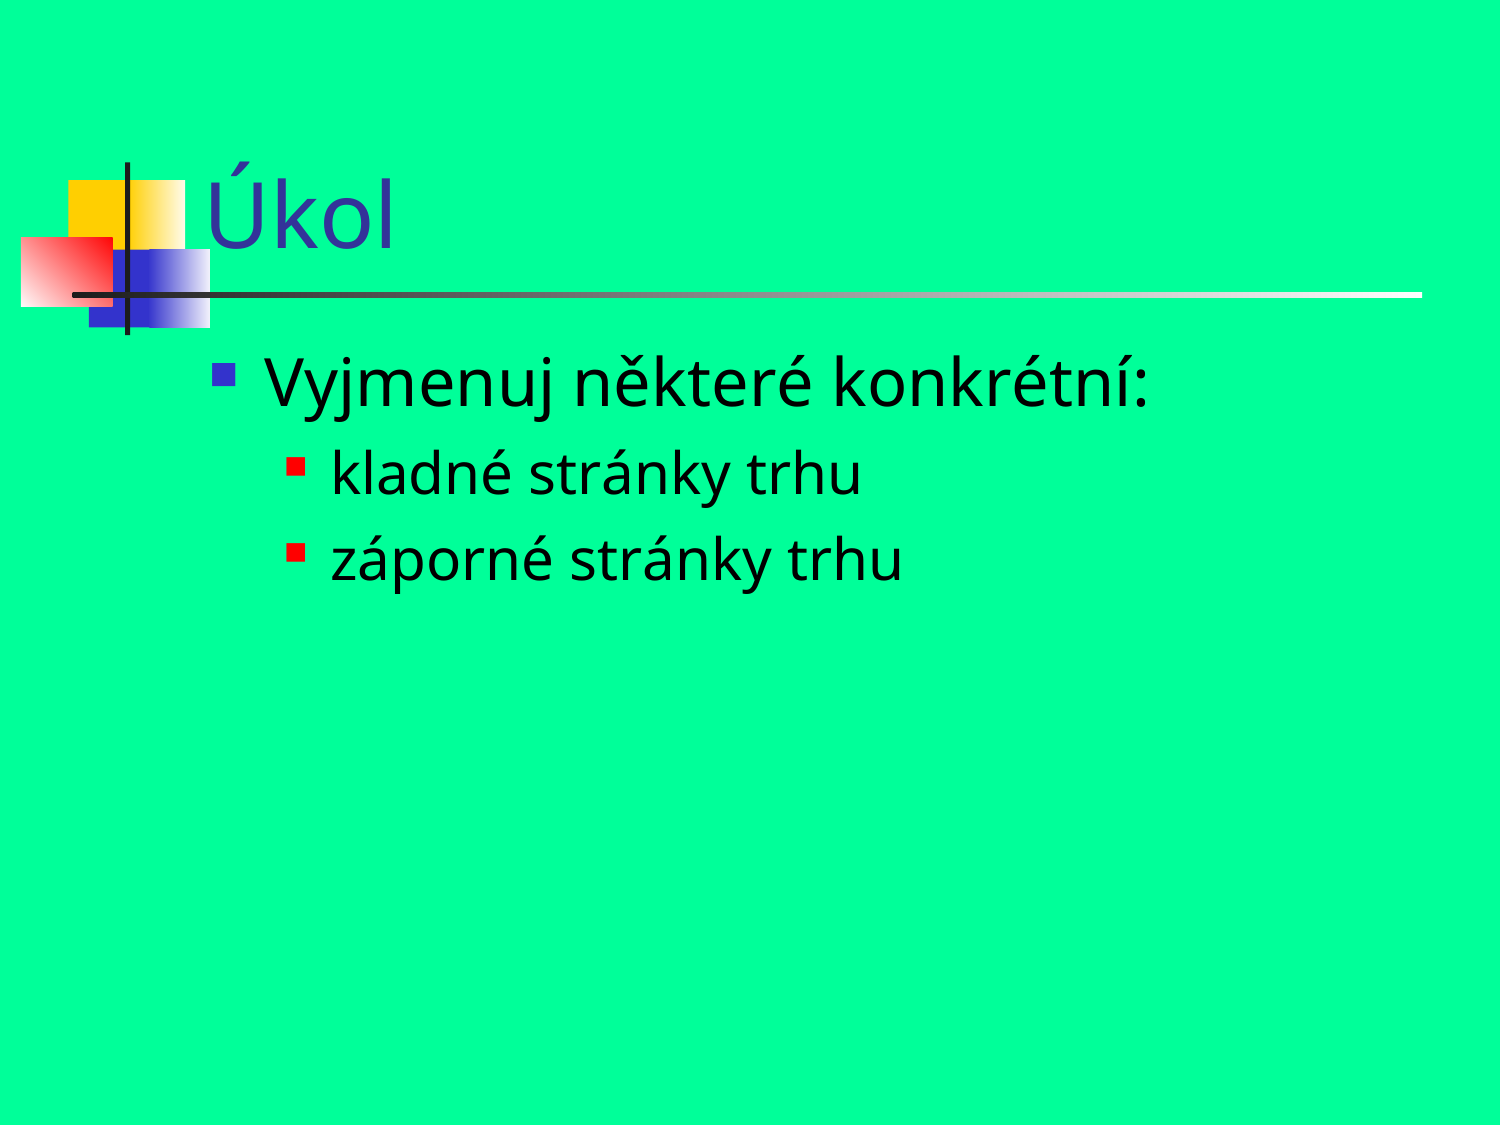

# Úkol
Vyjmenuj některé konkrétní:
kladné stránky trhu
záporné stránky trhu